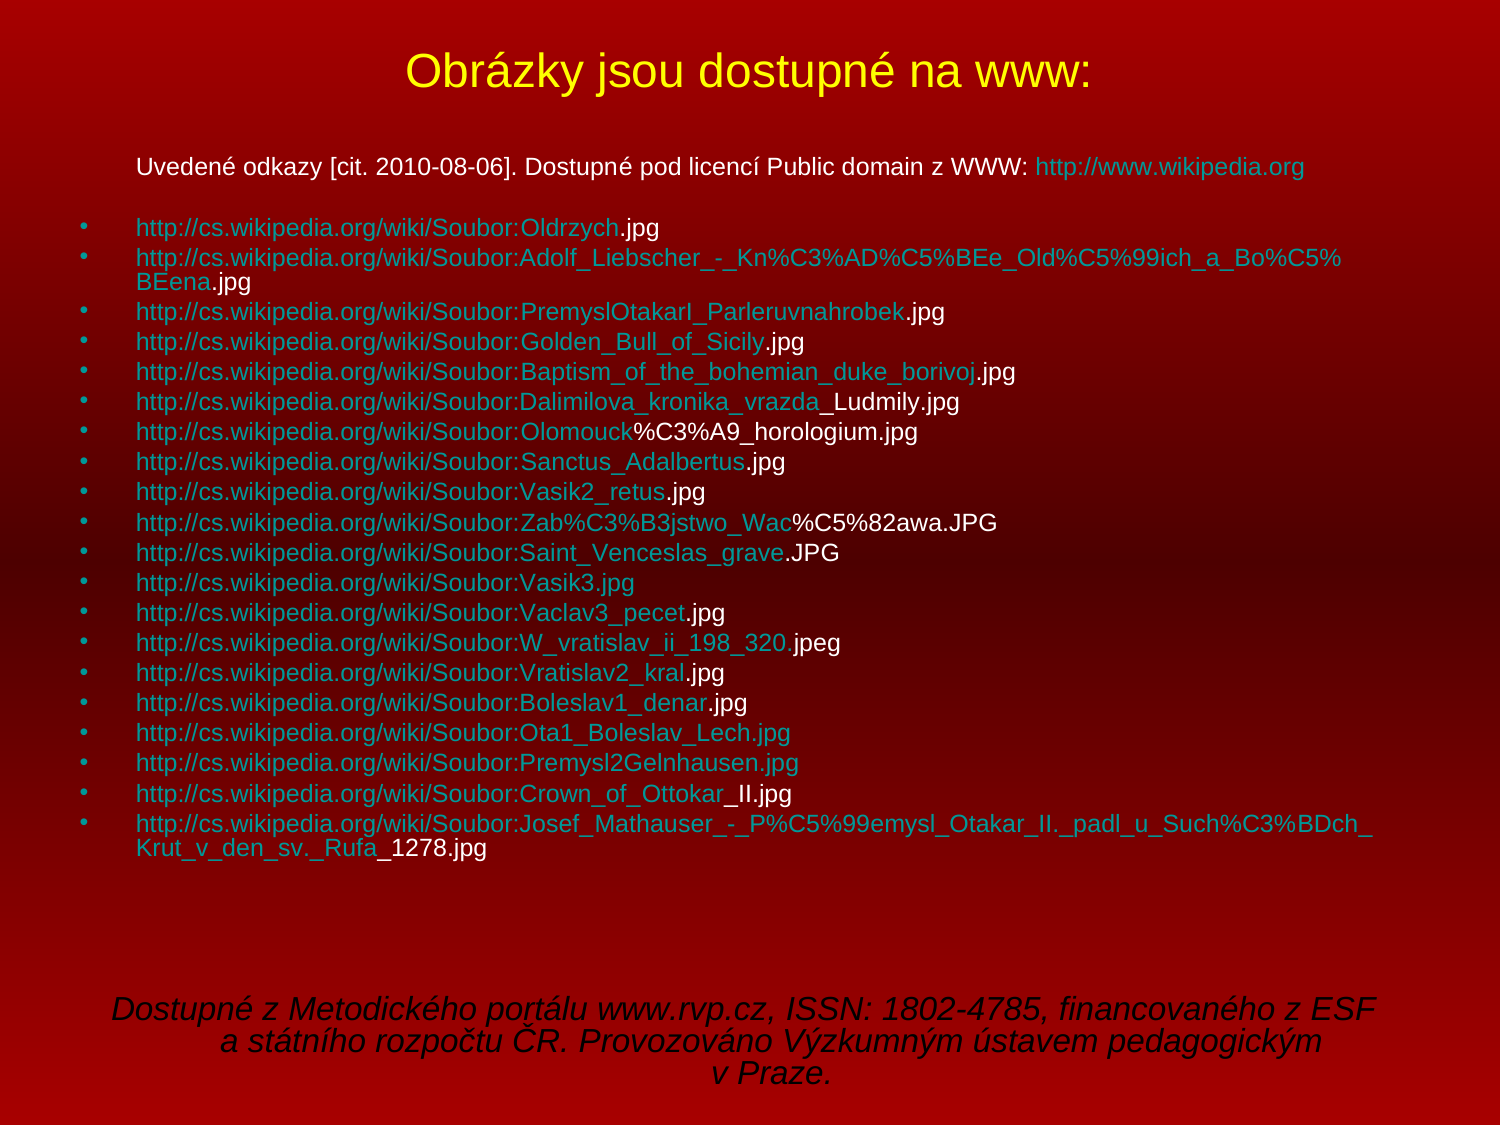

# Obrázky jsou dostupné na www:
	Uvedené odkazy [cit. 2010-08-06]. Dostupné pod licencí Public domain z WWW: http://www.wikipedia.org
http://cs.wikipedia.org/wiki/Soubor:Oldrzych.jpg
http://cs.wikipedia.org/wiki/Soubor:Adolf_Liebscher_-_Kn%C3%AD%C5%BEe_Old%C5%99ich_a_Bo%C5%BEena.jpg
http://cs.wikipedia.org/wiki/Soubor:PremyslOtakarI_Parleruvnahrobek.jpg
http://cs.wikipedia.org/wiki/Soubor:Golden_Bull_of_Sicily.jpg
http://cs.wikipedia.org/wiki/Soubor:Baptism_of_the_bohemian_duke_borivoj.jpg
http://cs.wikipedia.org/wiki/Soubor:Dalimilova_kronika_vrazda_Ludmily.jpg
http://cs.wikipedia.org/wiki/Soubor:Olomouck%C3%A9_horologium.jpg
http://cs.wikipedia.org/wiki/Soubor:Sanctus_Adalbertus.jpg
http://cs.wikipedia.org/wiki/Soubor:Vasik2_retus.jpg
http://cs.wikipedia.org/wiki/Soubor:Zab%C3%B3jstwo_Wac%C5%82awa.JPG
http://cs.wikipedia.org/wiki/Soubor:Saint_Venceslas_grave.JPG
http://cs.wikipedia.org/wiki/Soubor:Vasik3.jpg
http://cs.wikipedia.org/wiki/Soubor:Vaclav3_pecet.jpg
http://cs.wikipedia.org/wiki/Soubor:W_vratislav_ii_198_320.jpeg
http://cs.wikipedia.org/wiki/Soubor:Vratislav2_kral.jpg
http://cs.wikipedia.org/wiki/Soubor:Boleslav1_denar.jpg
http://cs.wikipedia.org/wiki/Soubor:Ota1_Boleslav_Lech.jpg
http://cs.wikipedia.org/wiki/Soubor:Premysl2Gelnhausen.jpg
http://cs.wikipedia.org/wiki/Soubor:Crown_of_Ottokar_II.jpg
http://cs.wikipedia.org/wiki/Soubor:Josef_Mathauser_-_P%C5%99emysl_Otakar_II._padl_u_Such%C3%BDch_Krut_v_den_sv._Rufa_1278.jpg
Dostupné z Metodického portálu www.rvp.cz, ISSN: 1802-4785, financovaného z ESF a státního rozpočtu ČR. Provozováno Výzkumným ústavem pedagogickým v Praze.